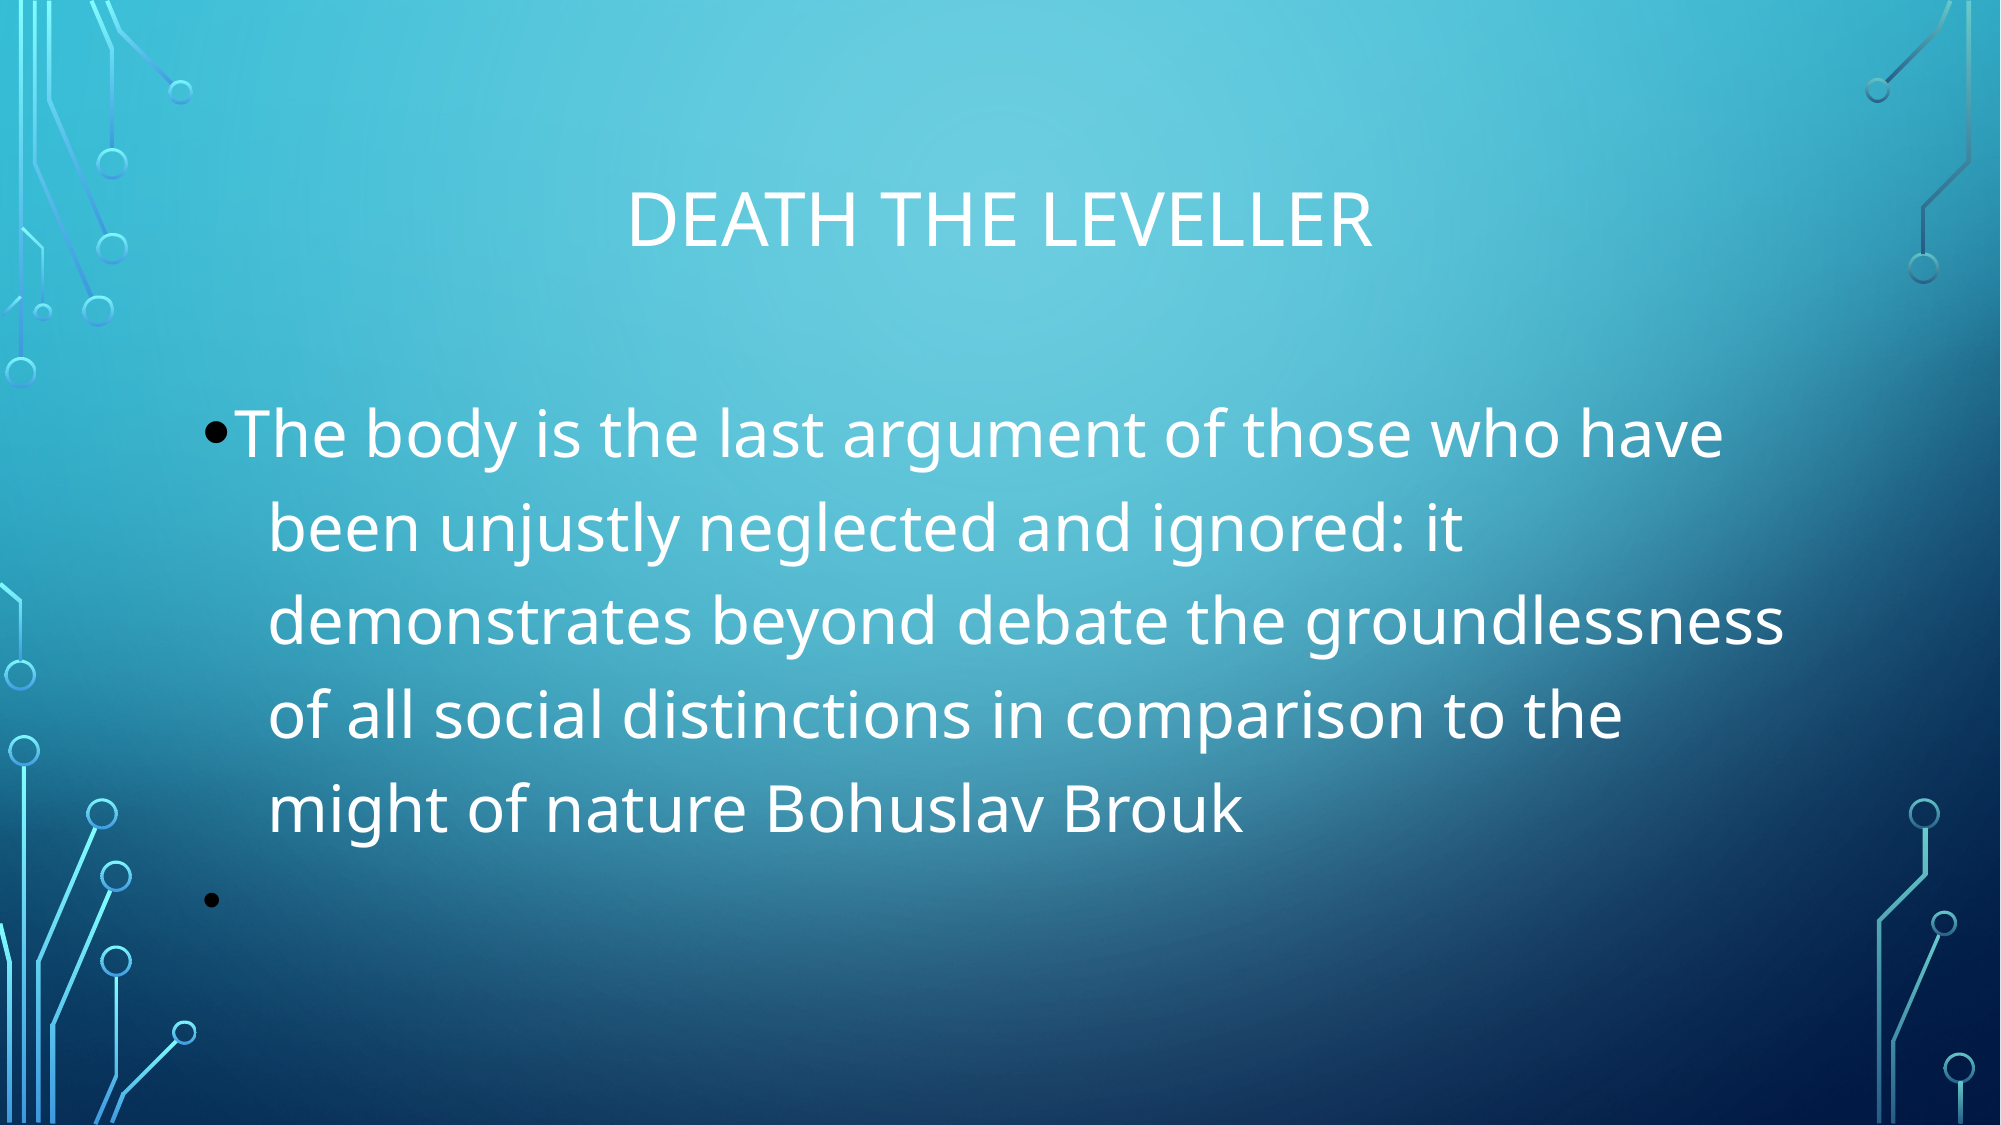

# DEATH THE LEVELLER
The body is the last argument of those who have been unjustly neglected and ignored: it demonstrates beyond debate the groundlessness of all social distinctions in comparison to the might of nature Bohuslav Brouk